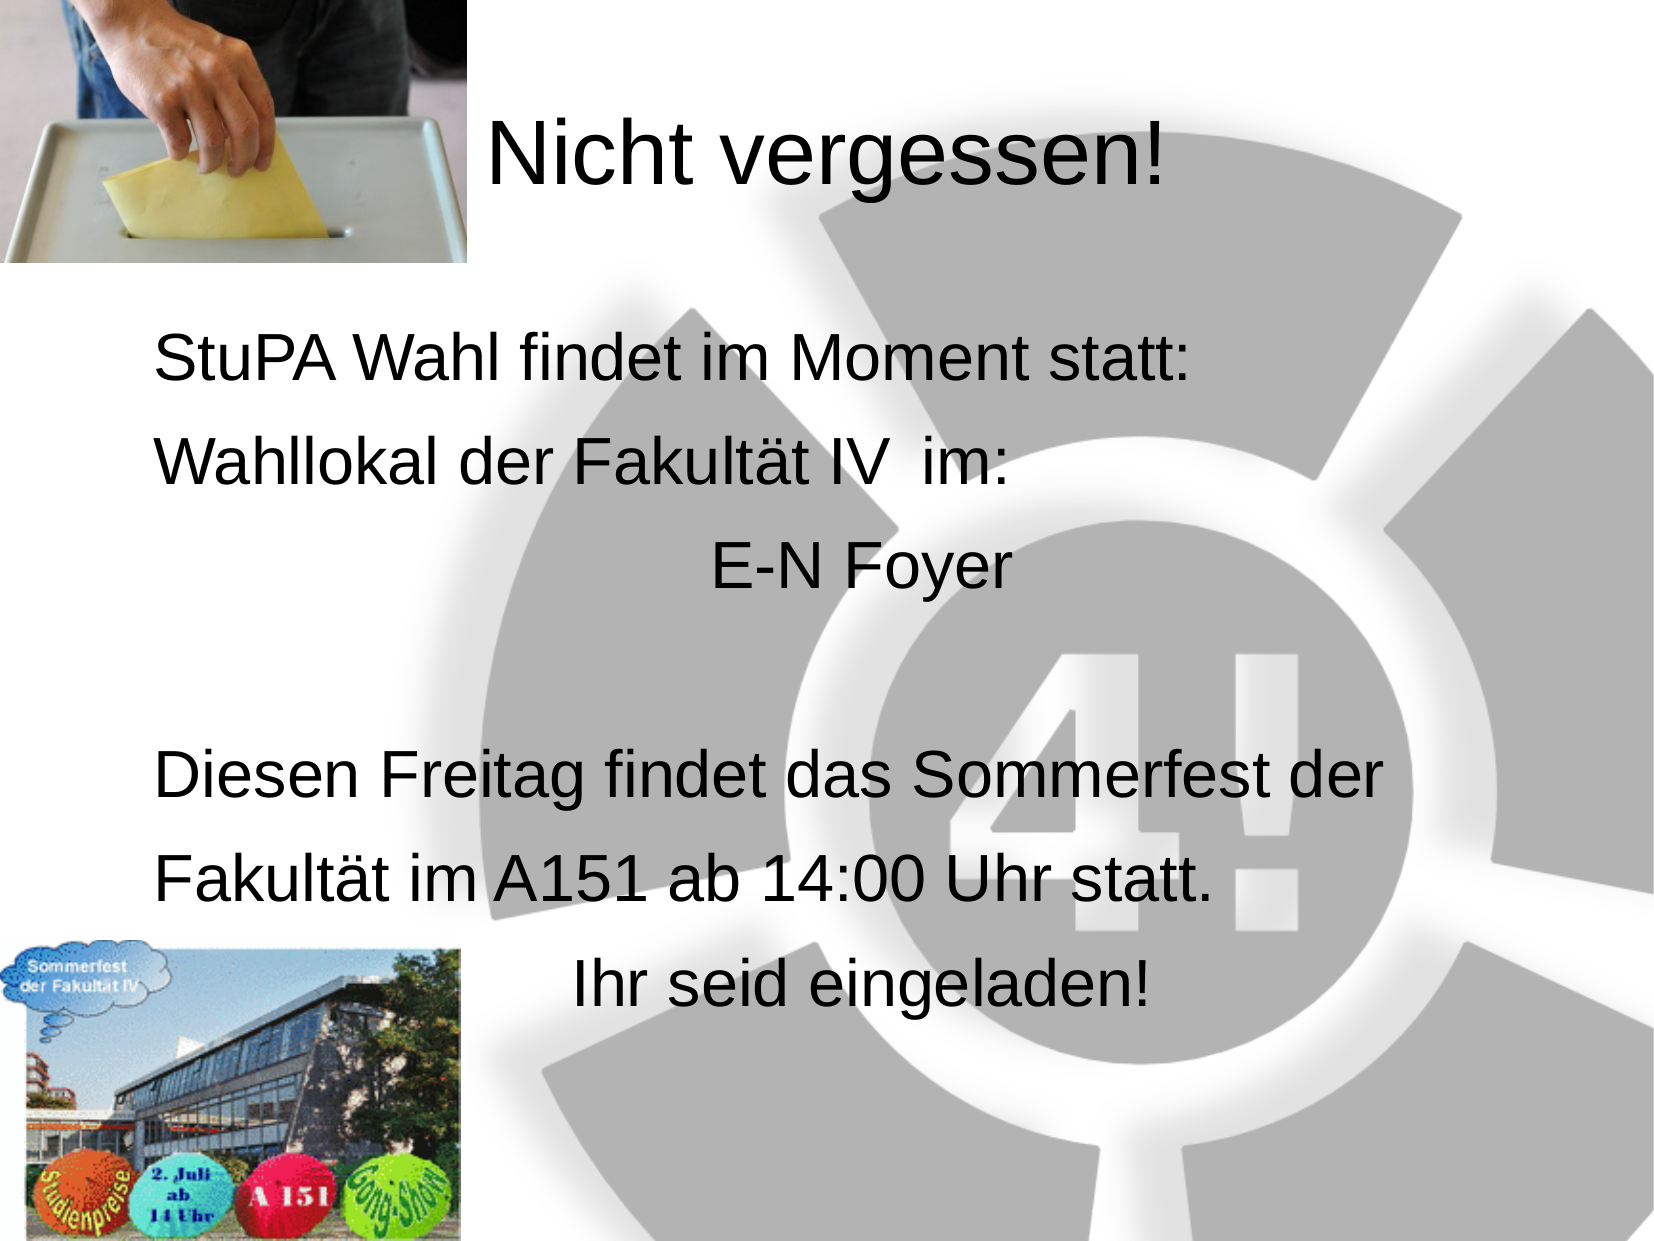

# Nicht vergessen!
StuPA Wahl findet im Moment statt:
Wahllokal der Fakultät IV	 im:
E-N Foyer
Diesen Freitag findet das Sommerfest der
Fakultät im A151 ab 14:00 Uhr statt.
Ihr seid eingeladen!